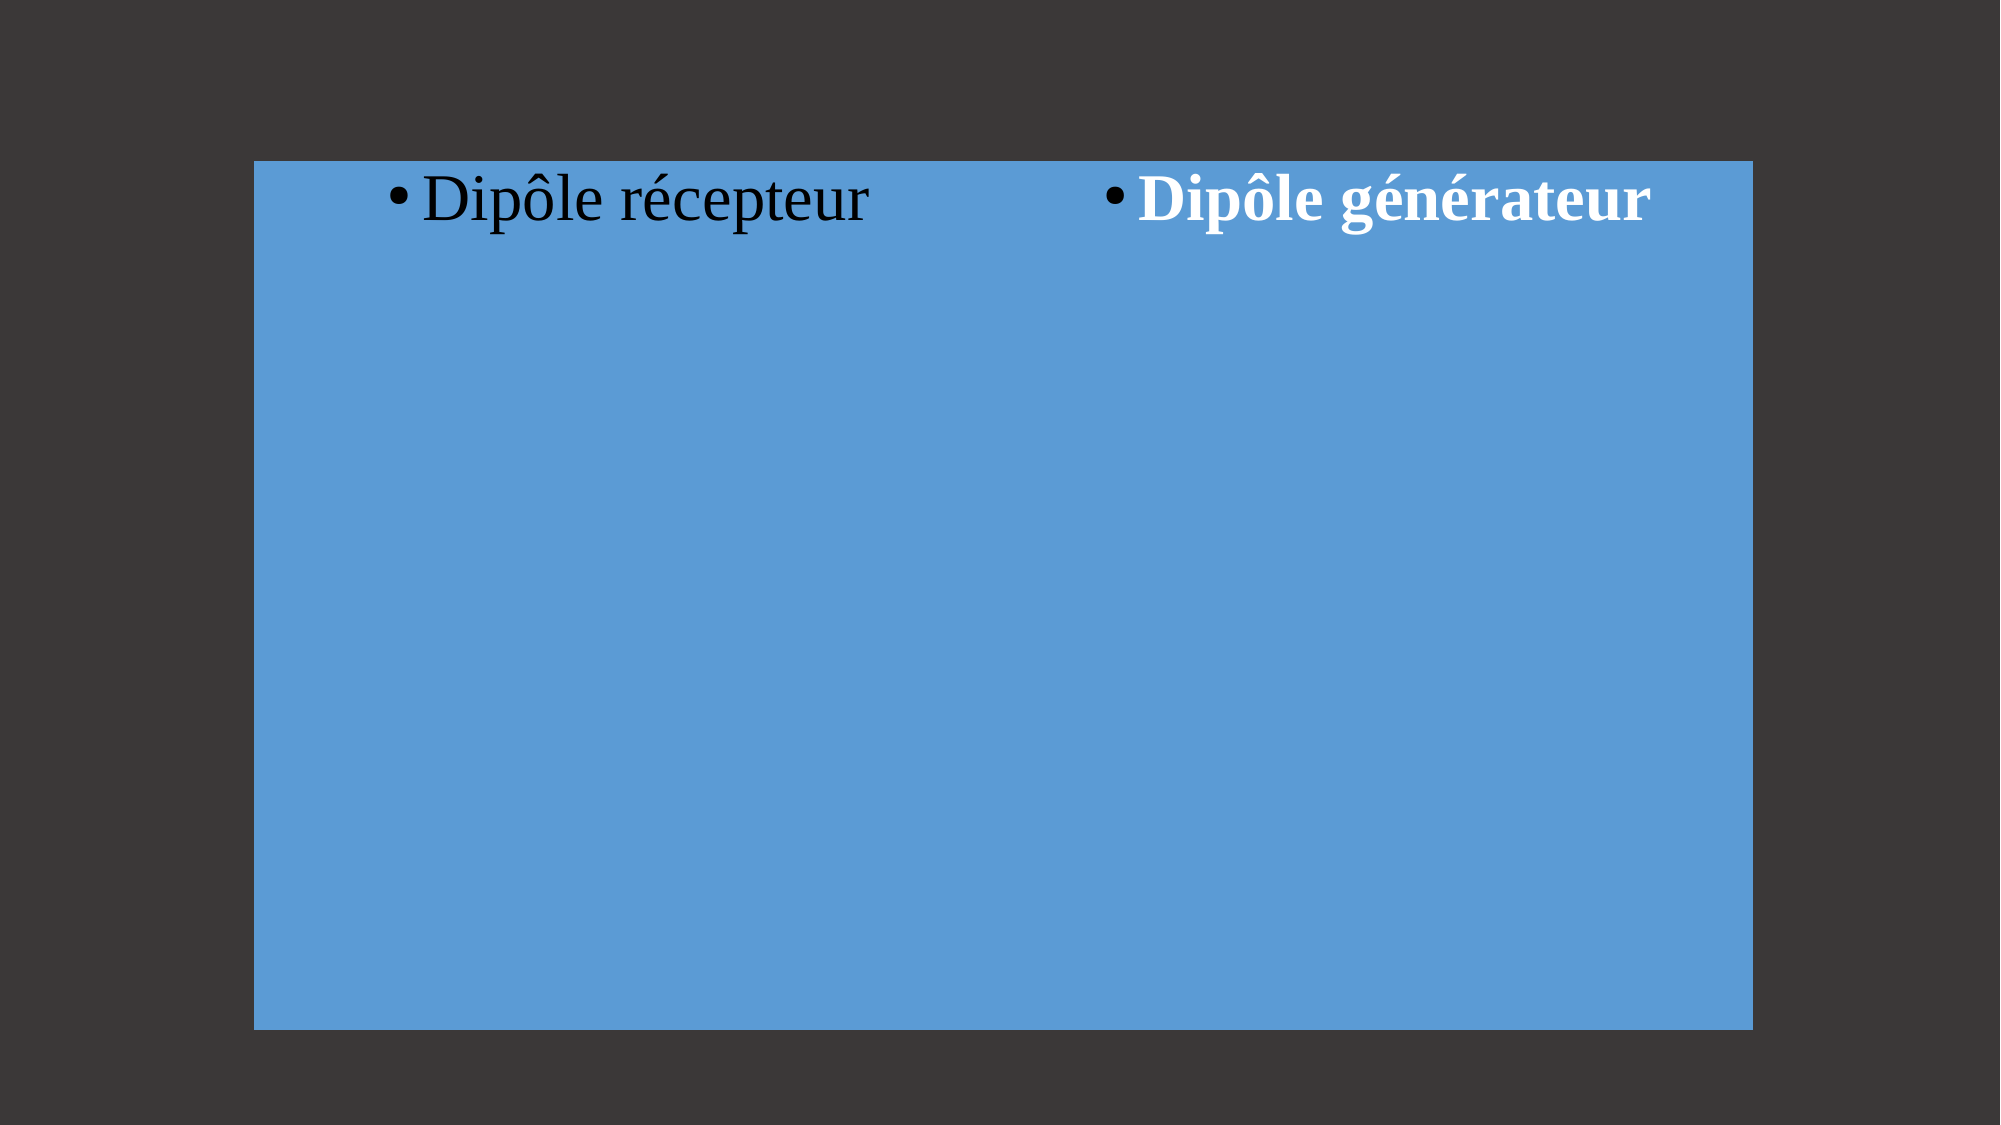

| Dipôle récepteur | Dipôle générateur |
| --- | --- |
| | |